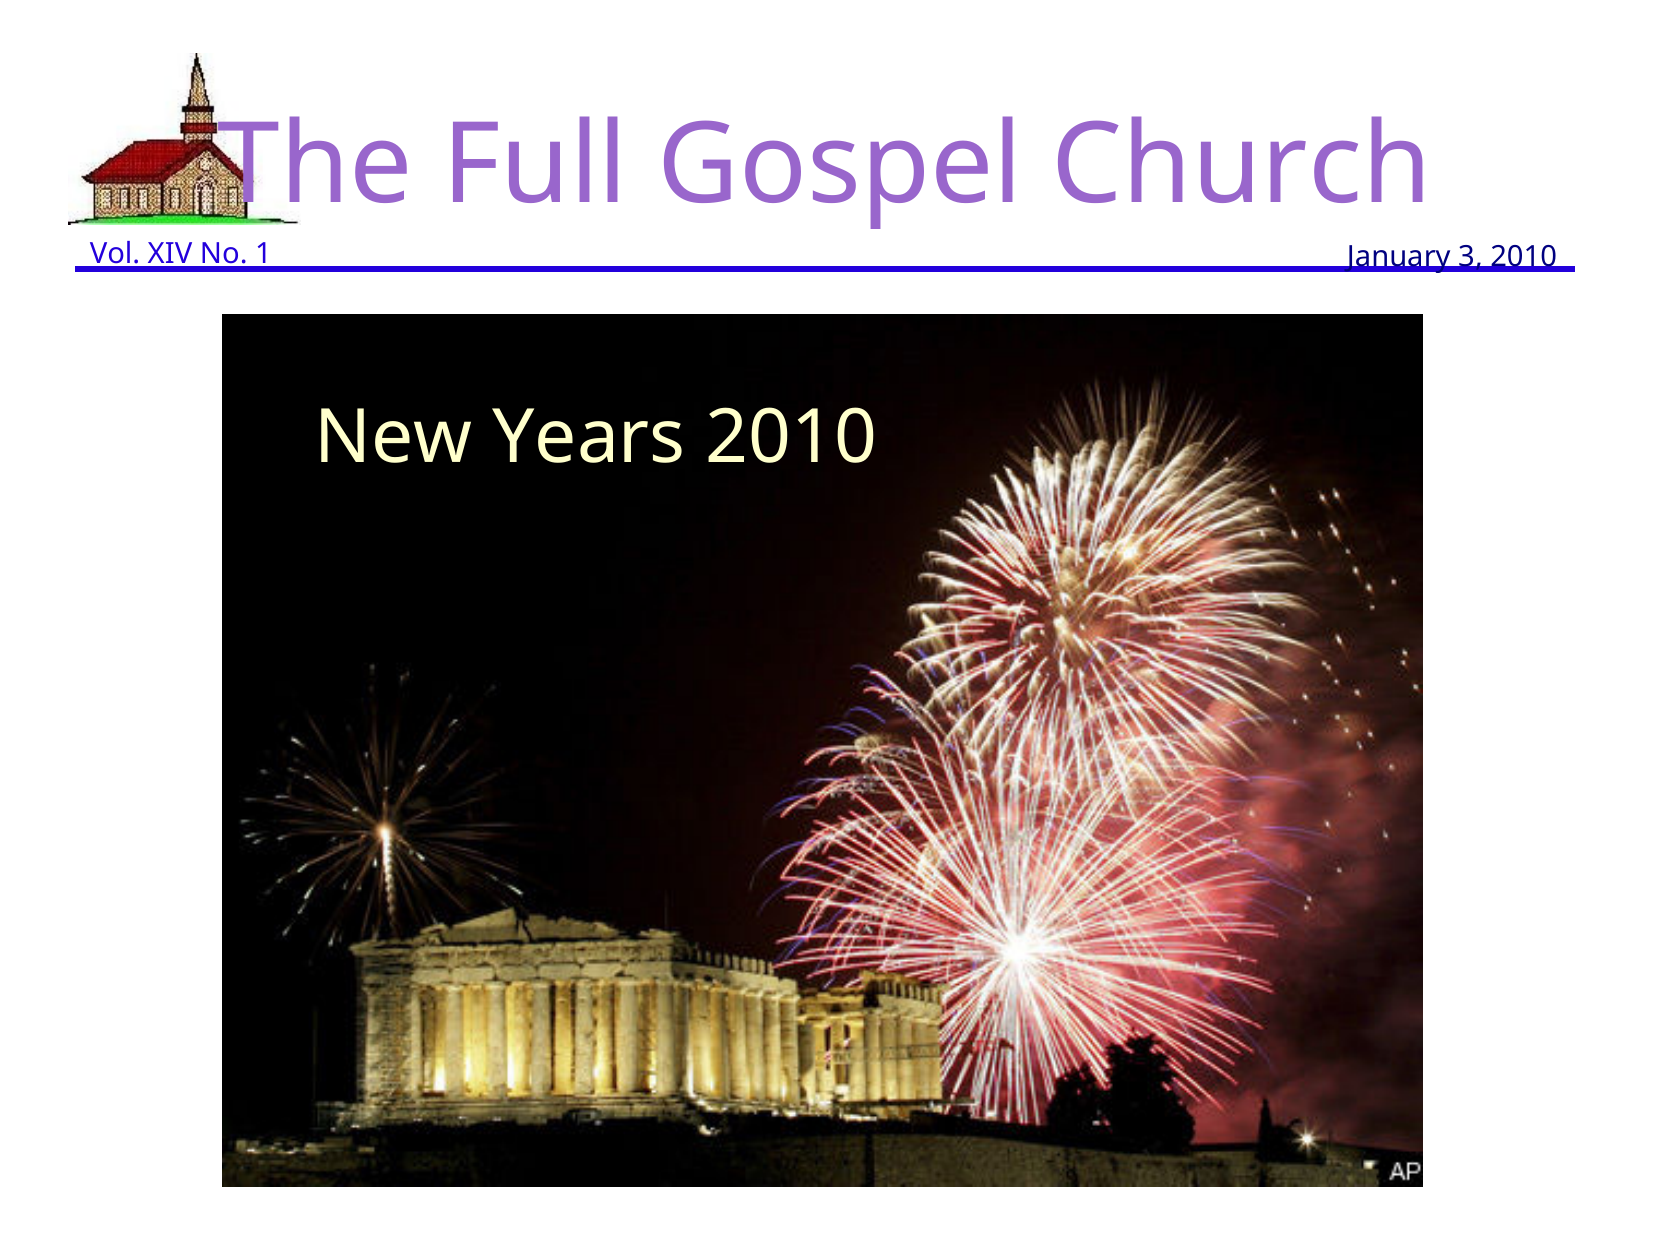

The Full Gospel Church
Vol. XIV No. 1
January 3, 2010
New Years 2010